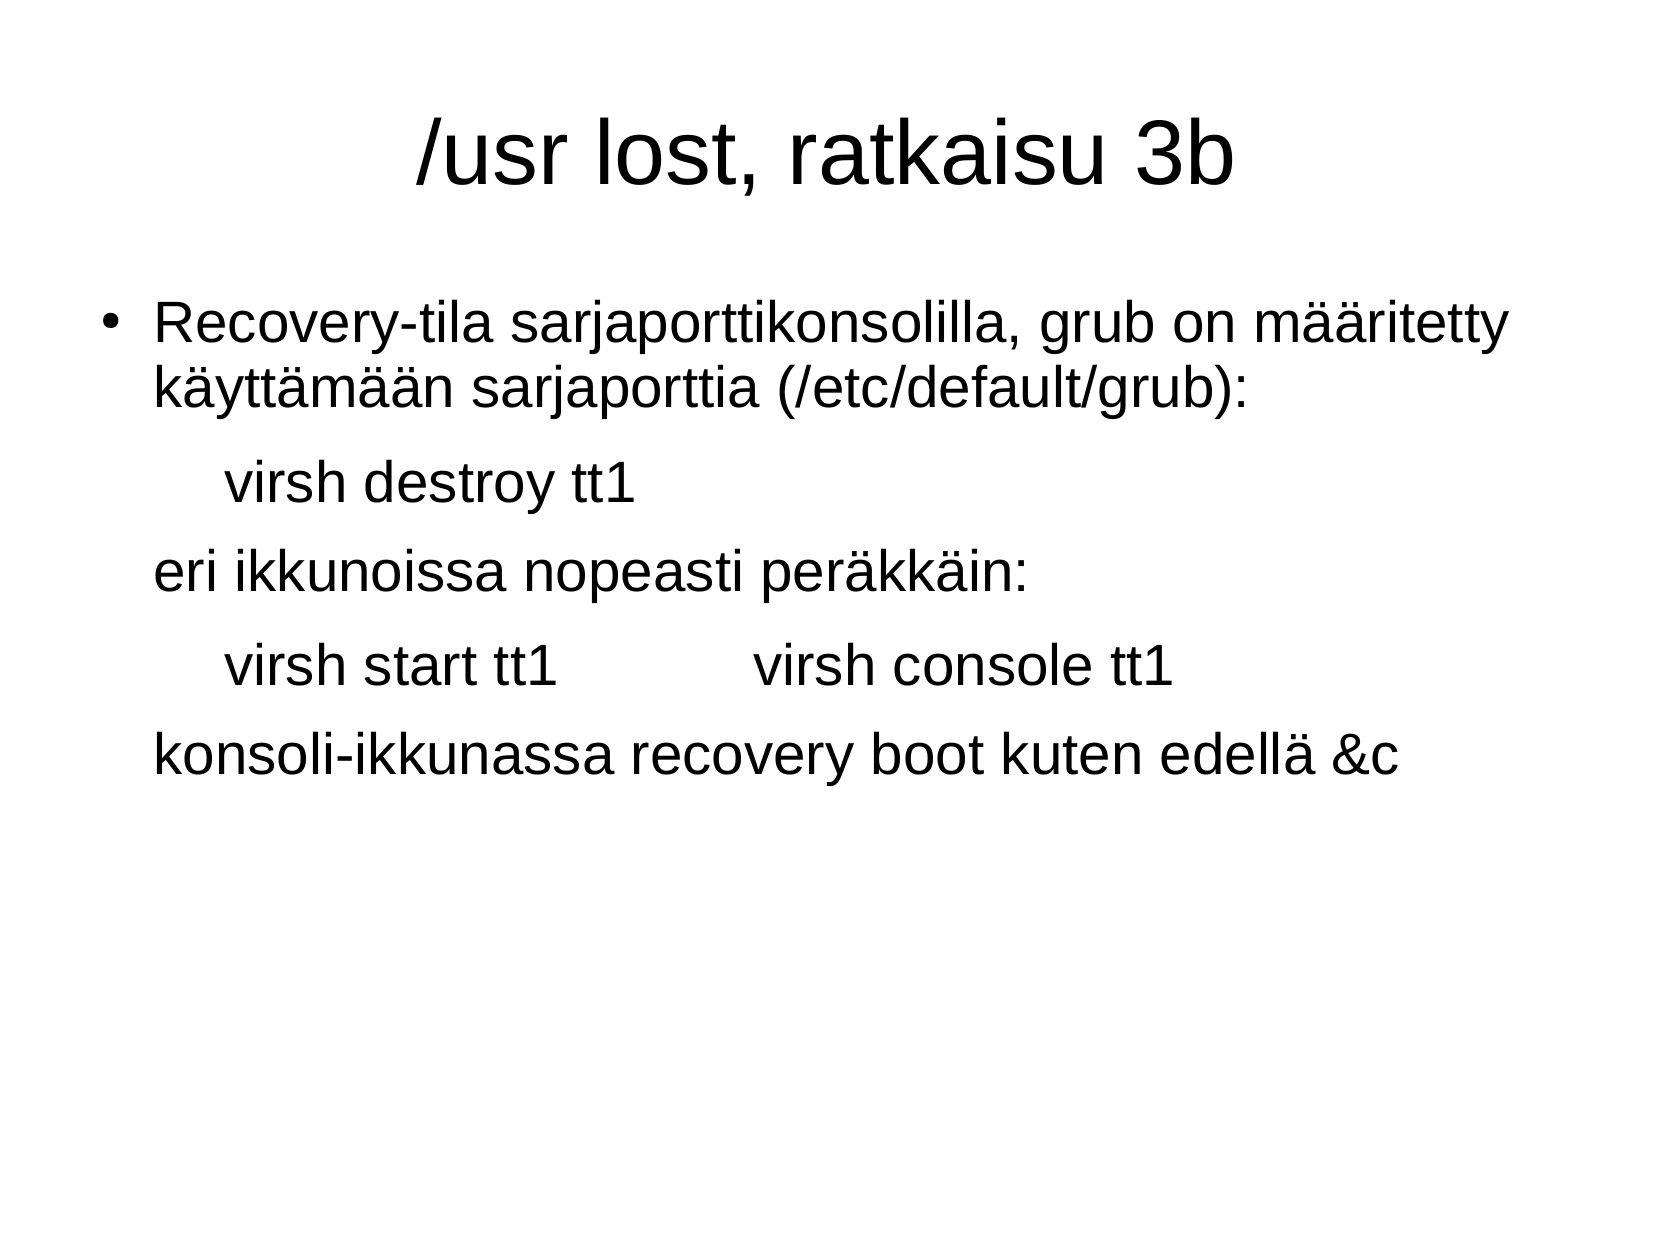

# /usr lost, ratkaisu 3b
Recovery-tila sarjaporttikonsolilla, grub on määritetty käyttämään sarjaporttia (/etc/default/grub):
virsh destroy tt1
eri ikkunoissa nopeasti peräkkäin:
virsh start tt1 virsh console tt1
konsoli-ikkunassa recovery boot kuten edellä &c